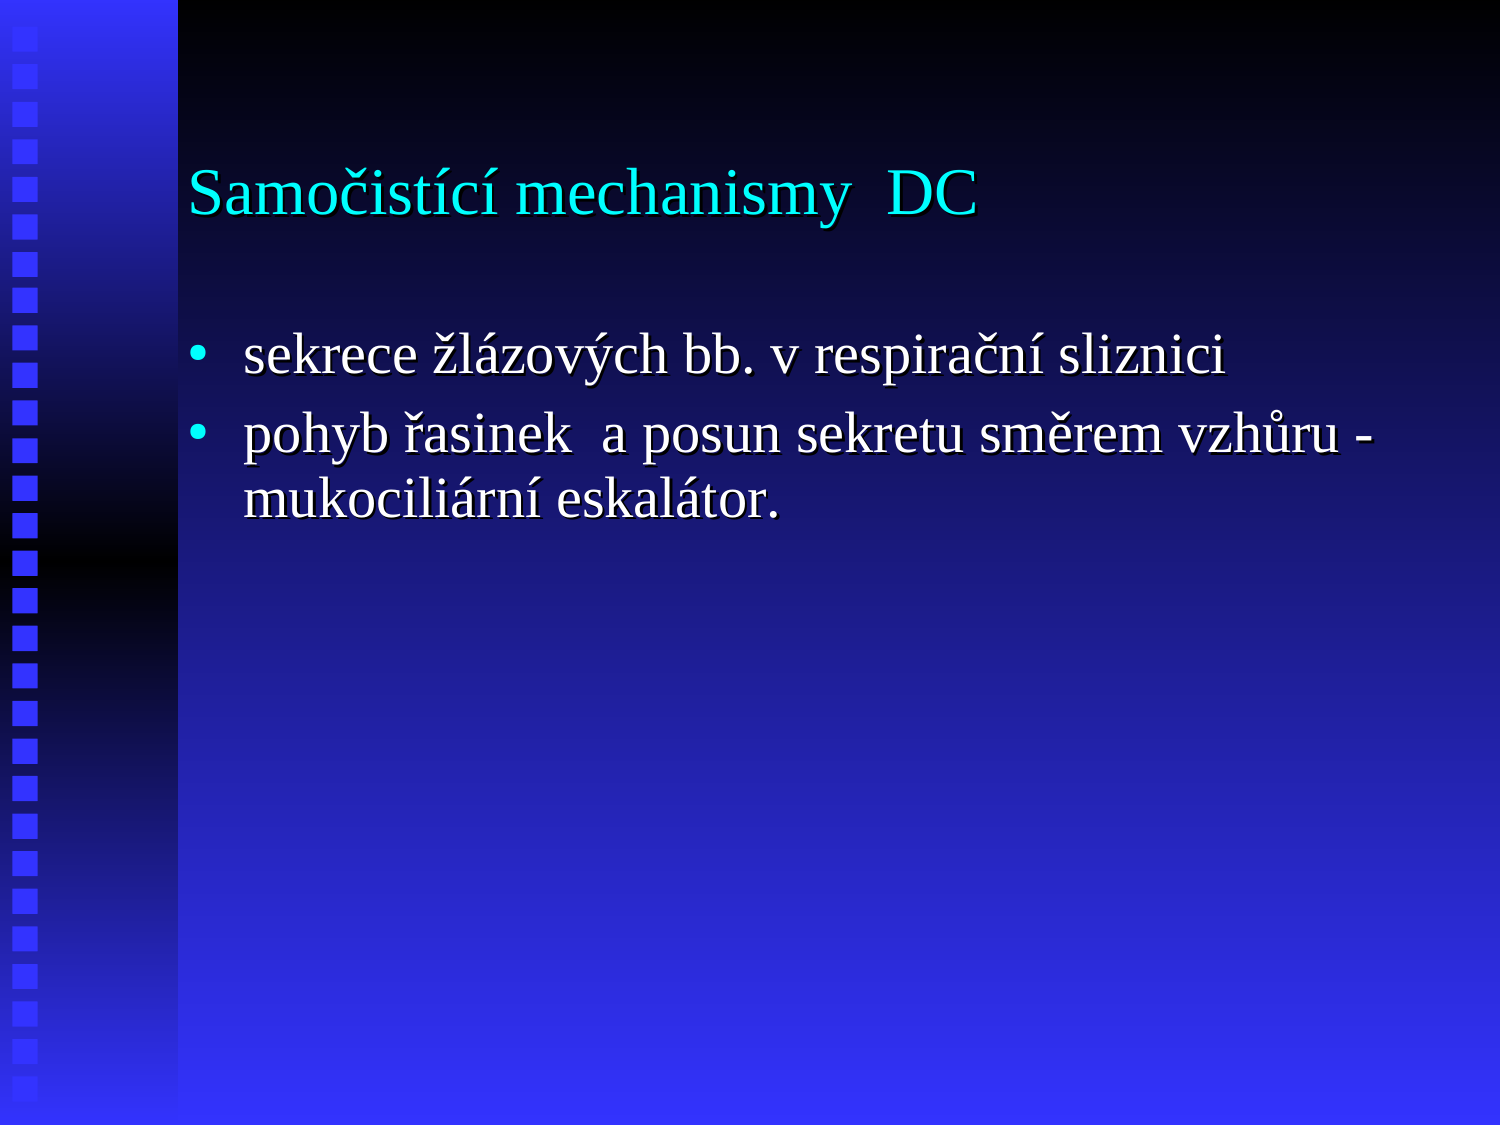

# Samočistící mechanismy DC
sekrece žlázových bb. v respirační sliznici
pohyb řasinek a posun sekretu směrem vzhůru - mukociliární eskalátor.